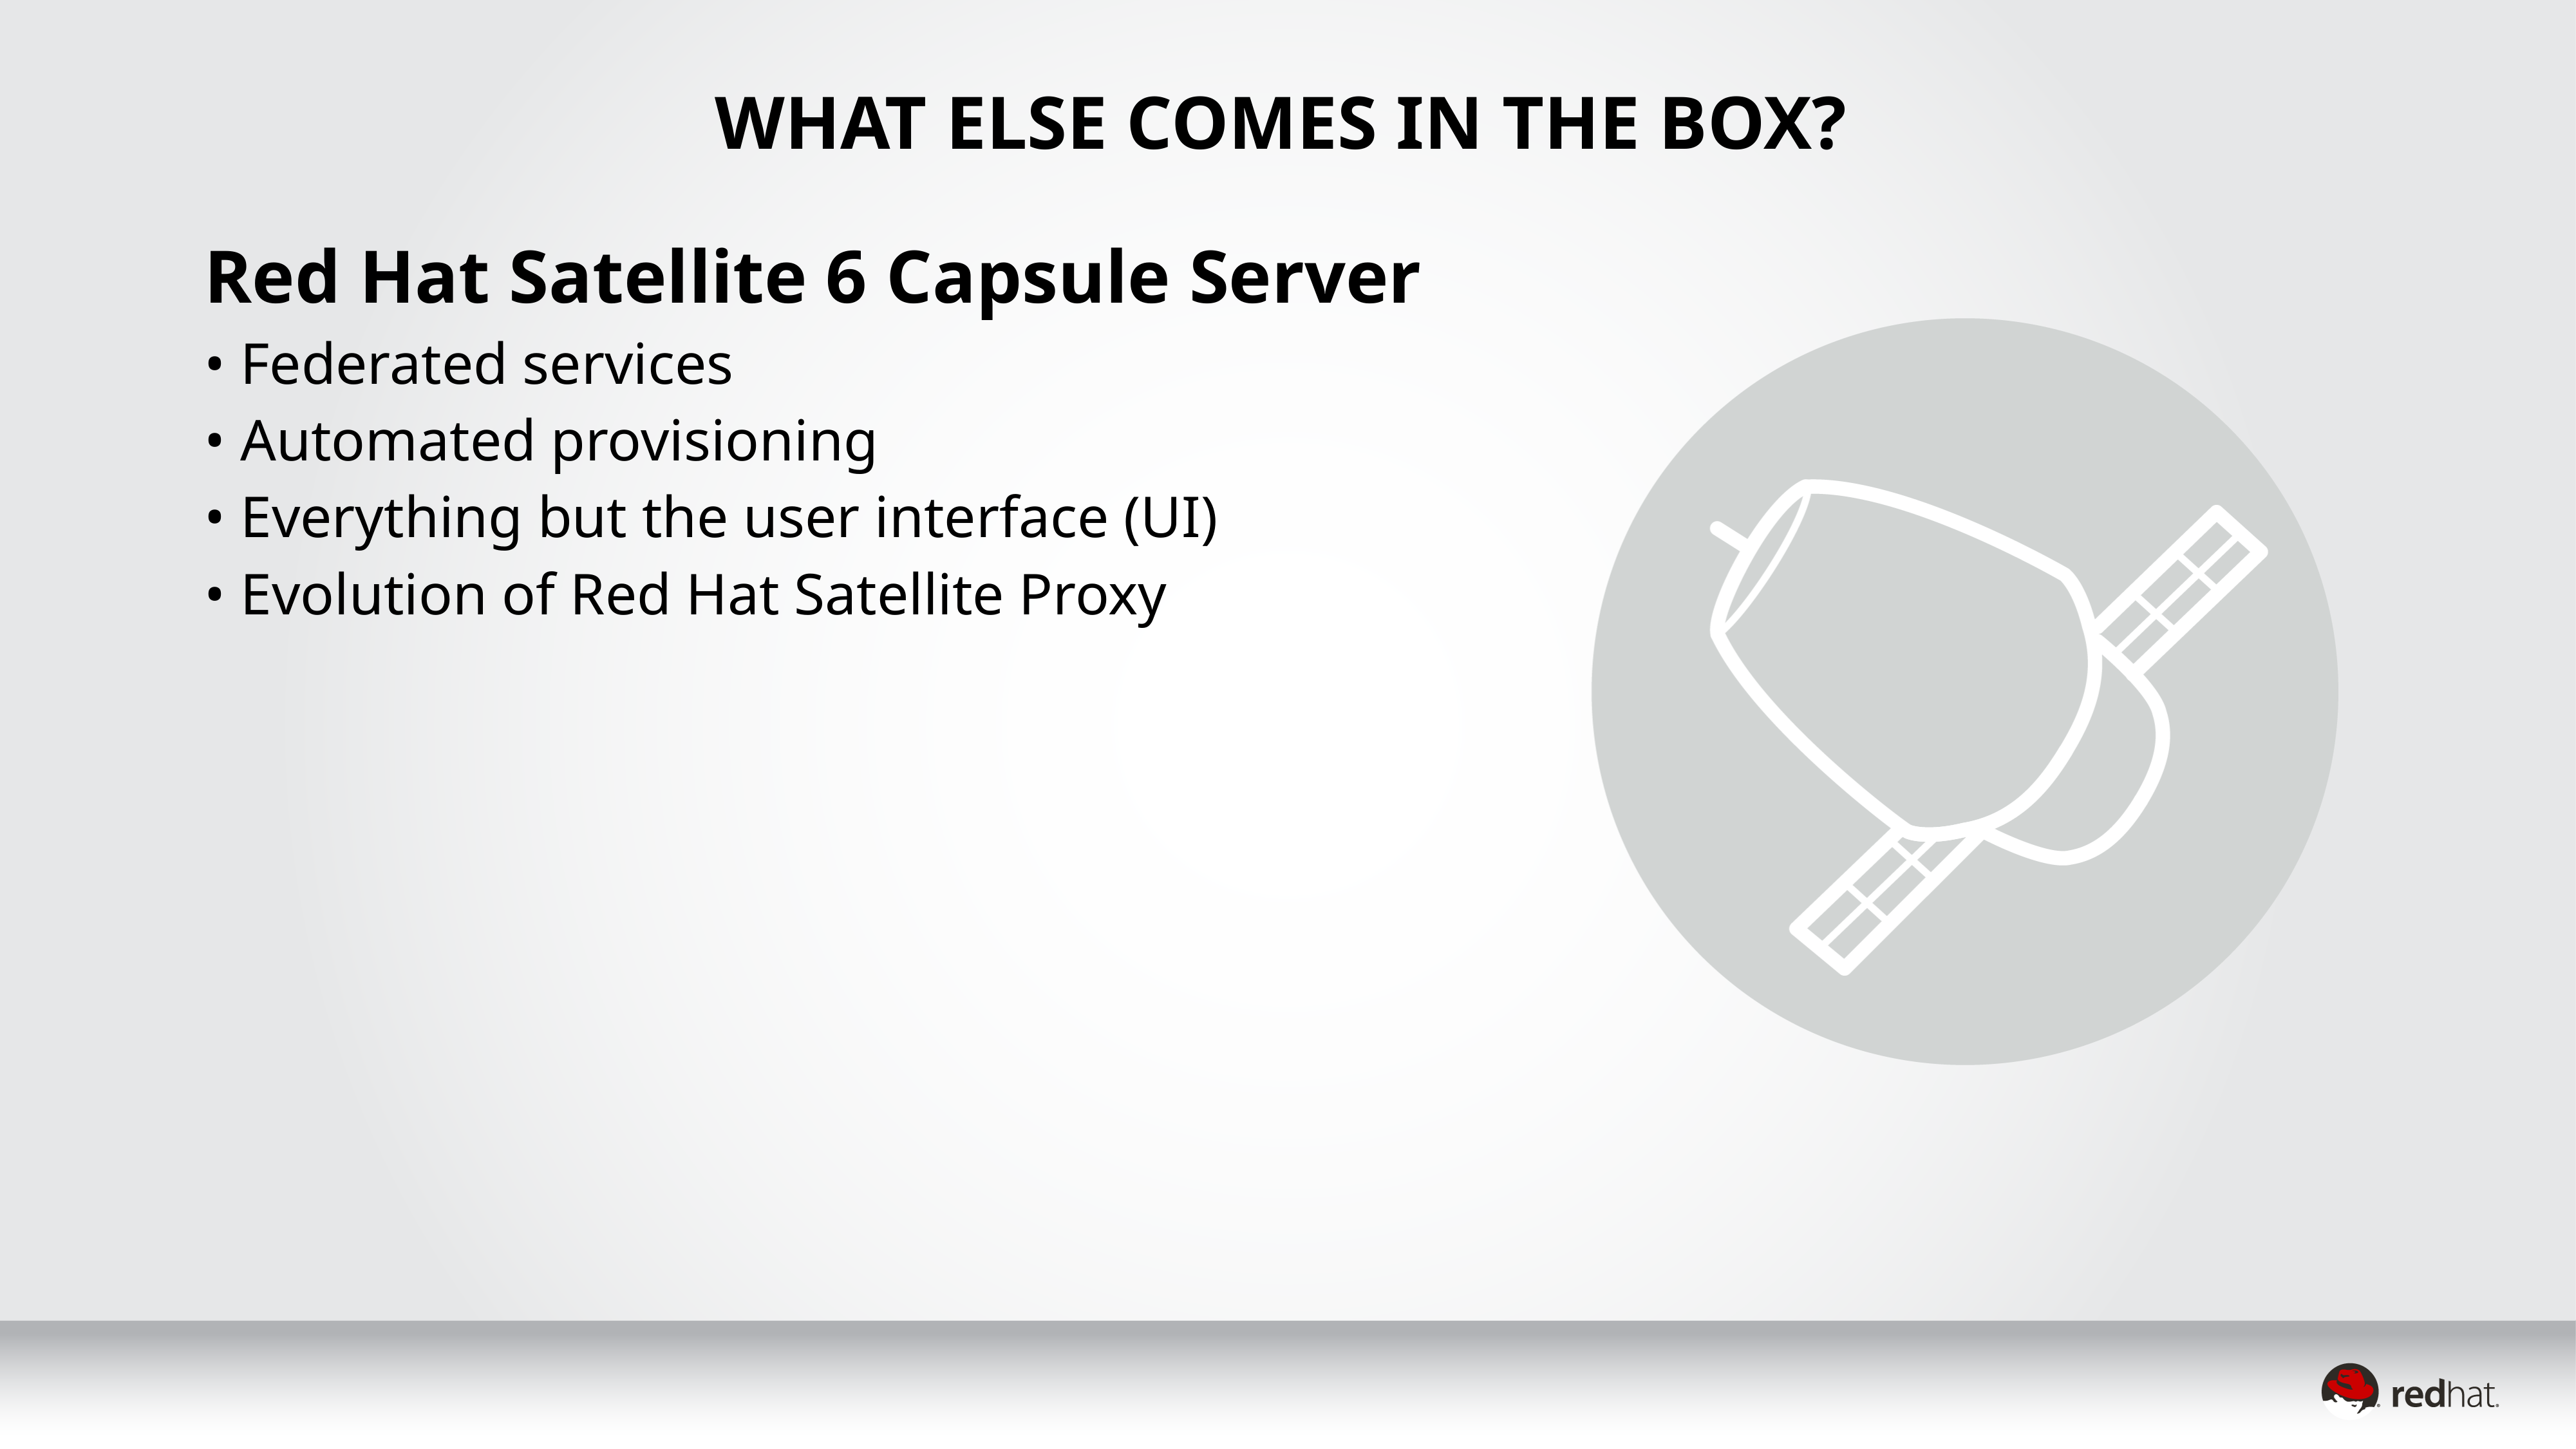

WHAT ELSE COMES IN THE BOX?
Red Hat Satellite 6 Capsule Server
• Federated services
• Automated provisioning
• Everything but the user interface (UI)
• Evolution of Red Hat Satellite Proxy
18